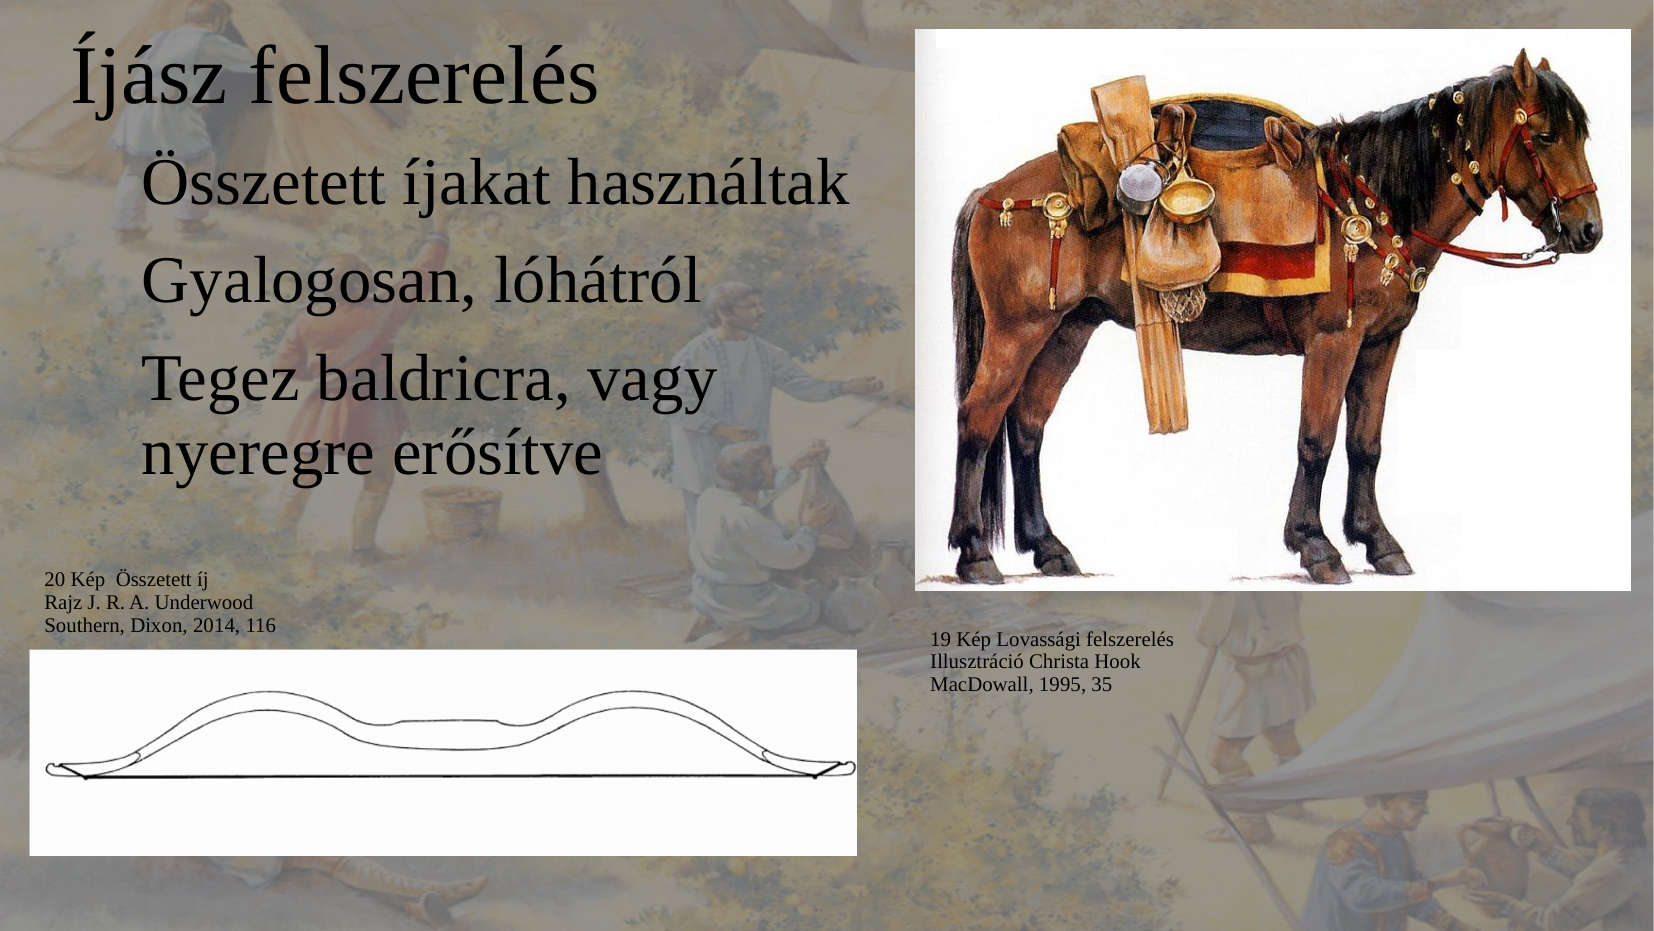

# Íjász felszerelés
Összetett íjakat használtak
Gyalogosan, lóhátról
Tegez baldricra, vagy nyeregre erősítve
20 Kép Összetett íj
Rajz J. R. A. Underwood
Southern, Dixon, 2014, 116
19 Kép Lovassági felszerelés
Illusztráció Christa Hook
MacDowall, 1995, 35